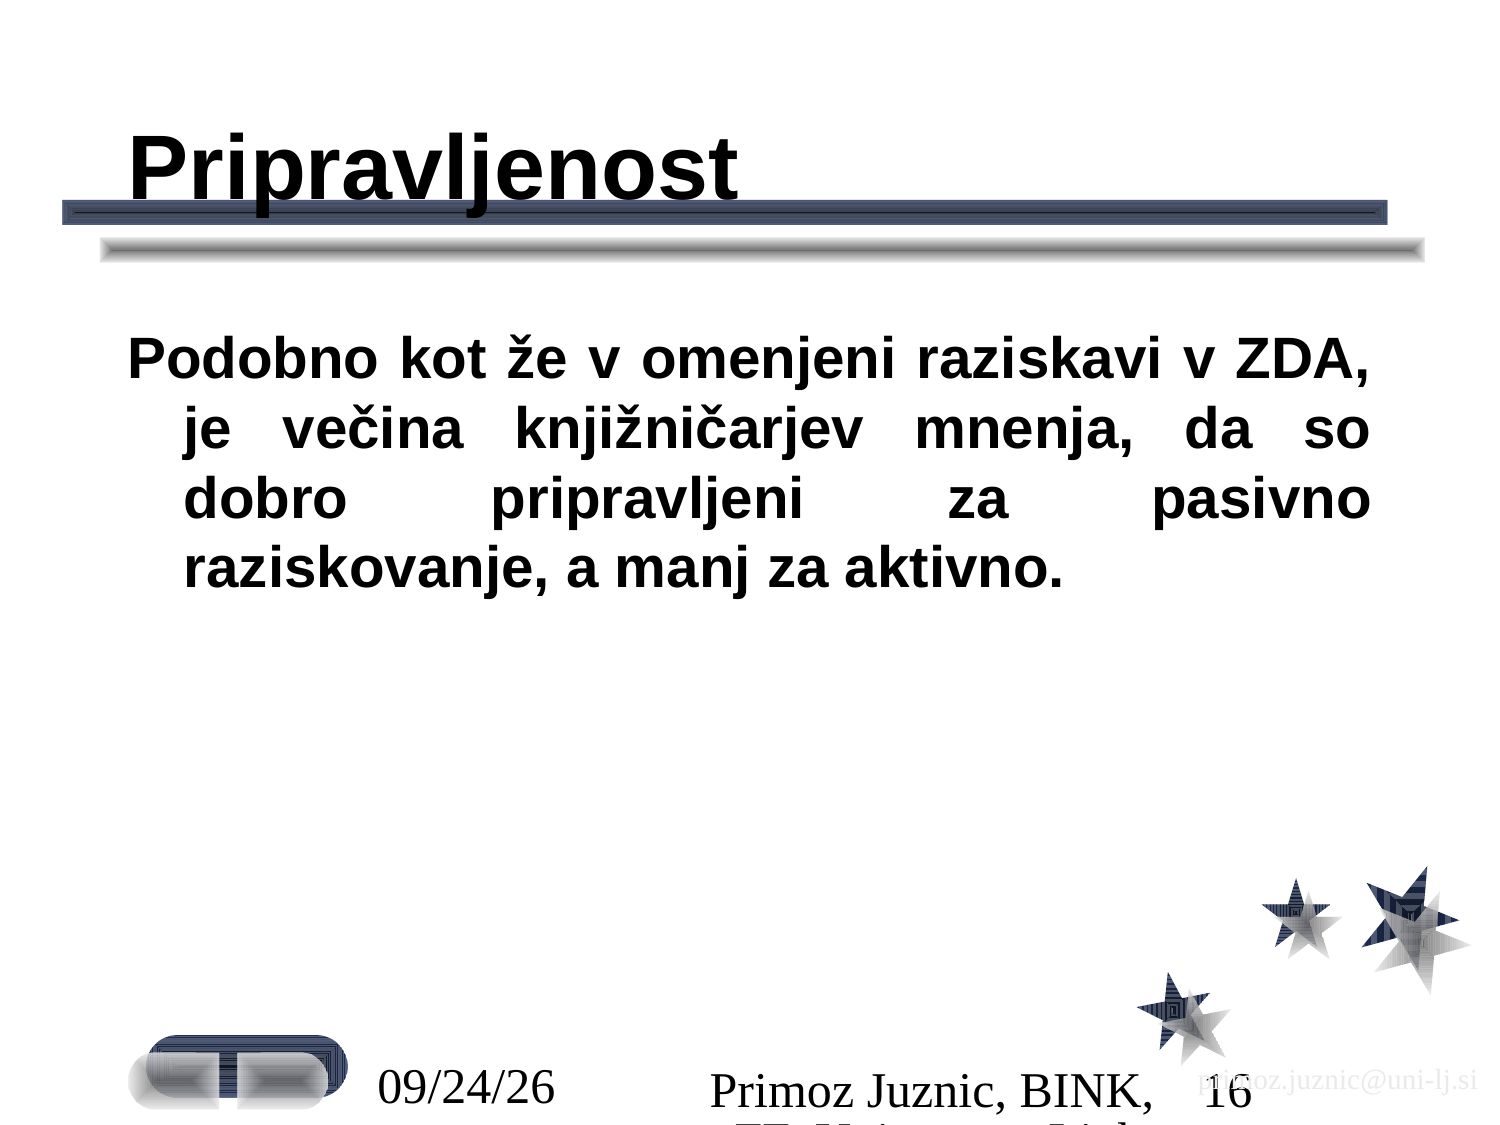

# Pripravljenost
Podobno kot že v omenjeni raziskavi v ZDA, je večina knjižničarjev mnenja, da so dobro pripravljeni za pasivno raziskovanje, a manj za aktivno.
Primoz Juznic, BINK, FF, Univerza v Ljubljani
16